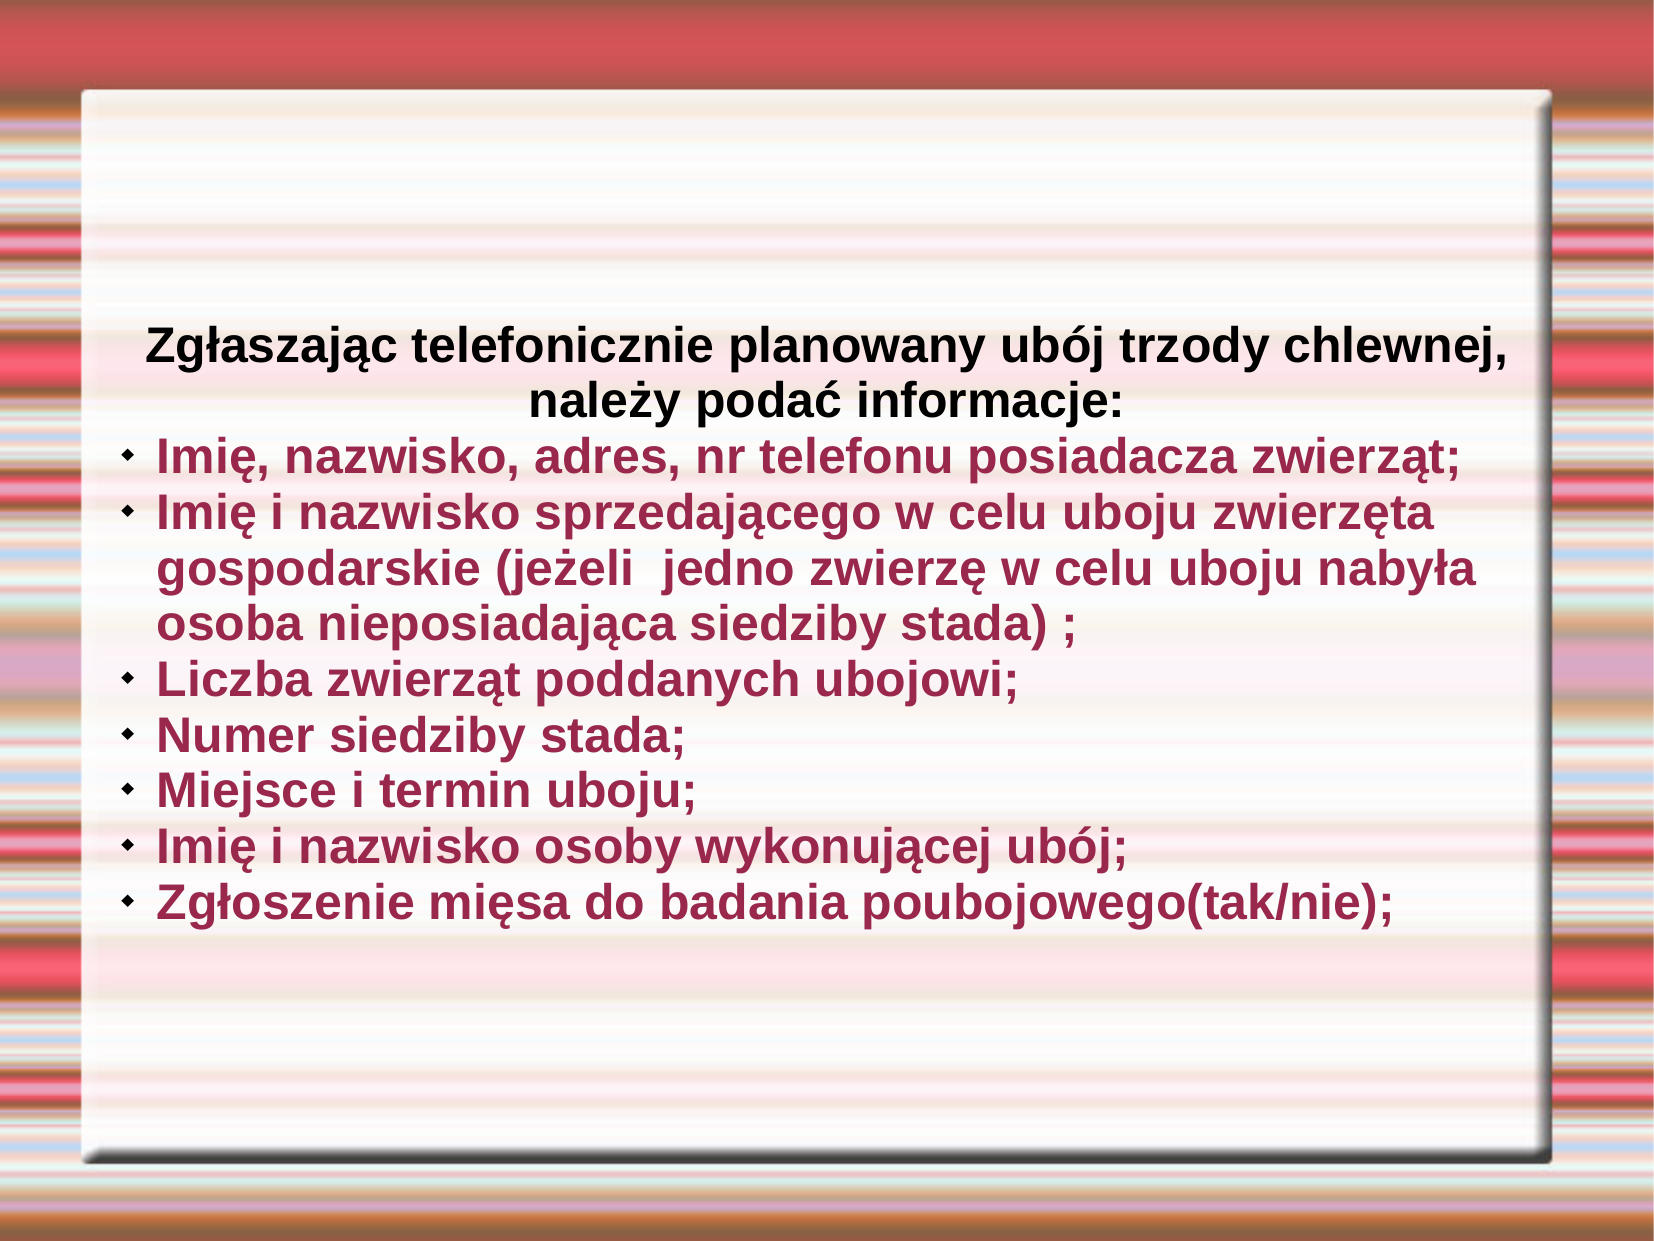

# Zgłaszając telefonicznie planowany ubój trzody chlewnej, należy podać informacje:
Imię, nazwisko, adres, nr telefonu posiadacza zwierząt;
Imię i nazwisko sprzedającego w celu uboju zwierzęta gospodarskie (jeżeli jedno zwierzę w celu uboju nabyła osoba nieposiadająca siedziby stada) ;
Liczba zwierząt poddanych ubojowi;
Numer siedziby stada;
Miejsce i termin uboju;
Imię i nazwisko osoby wykonującej ubój;
Zgłoszenie mięsa do badania poubojowego(tak/nie);